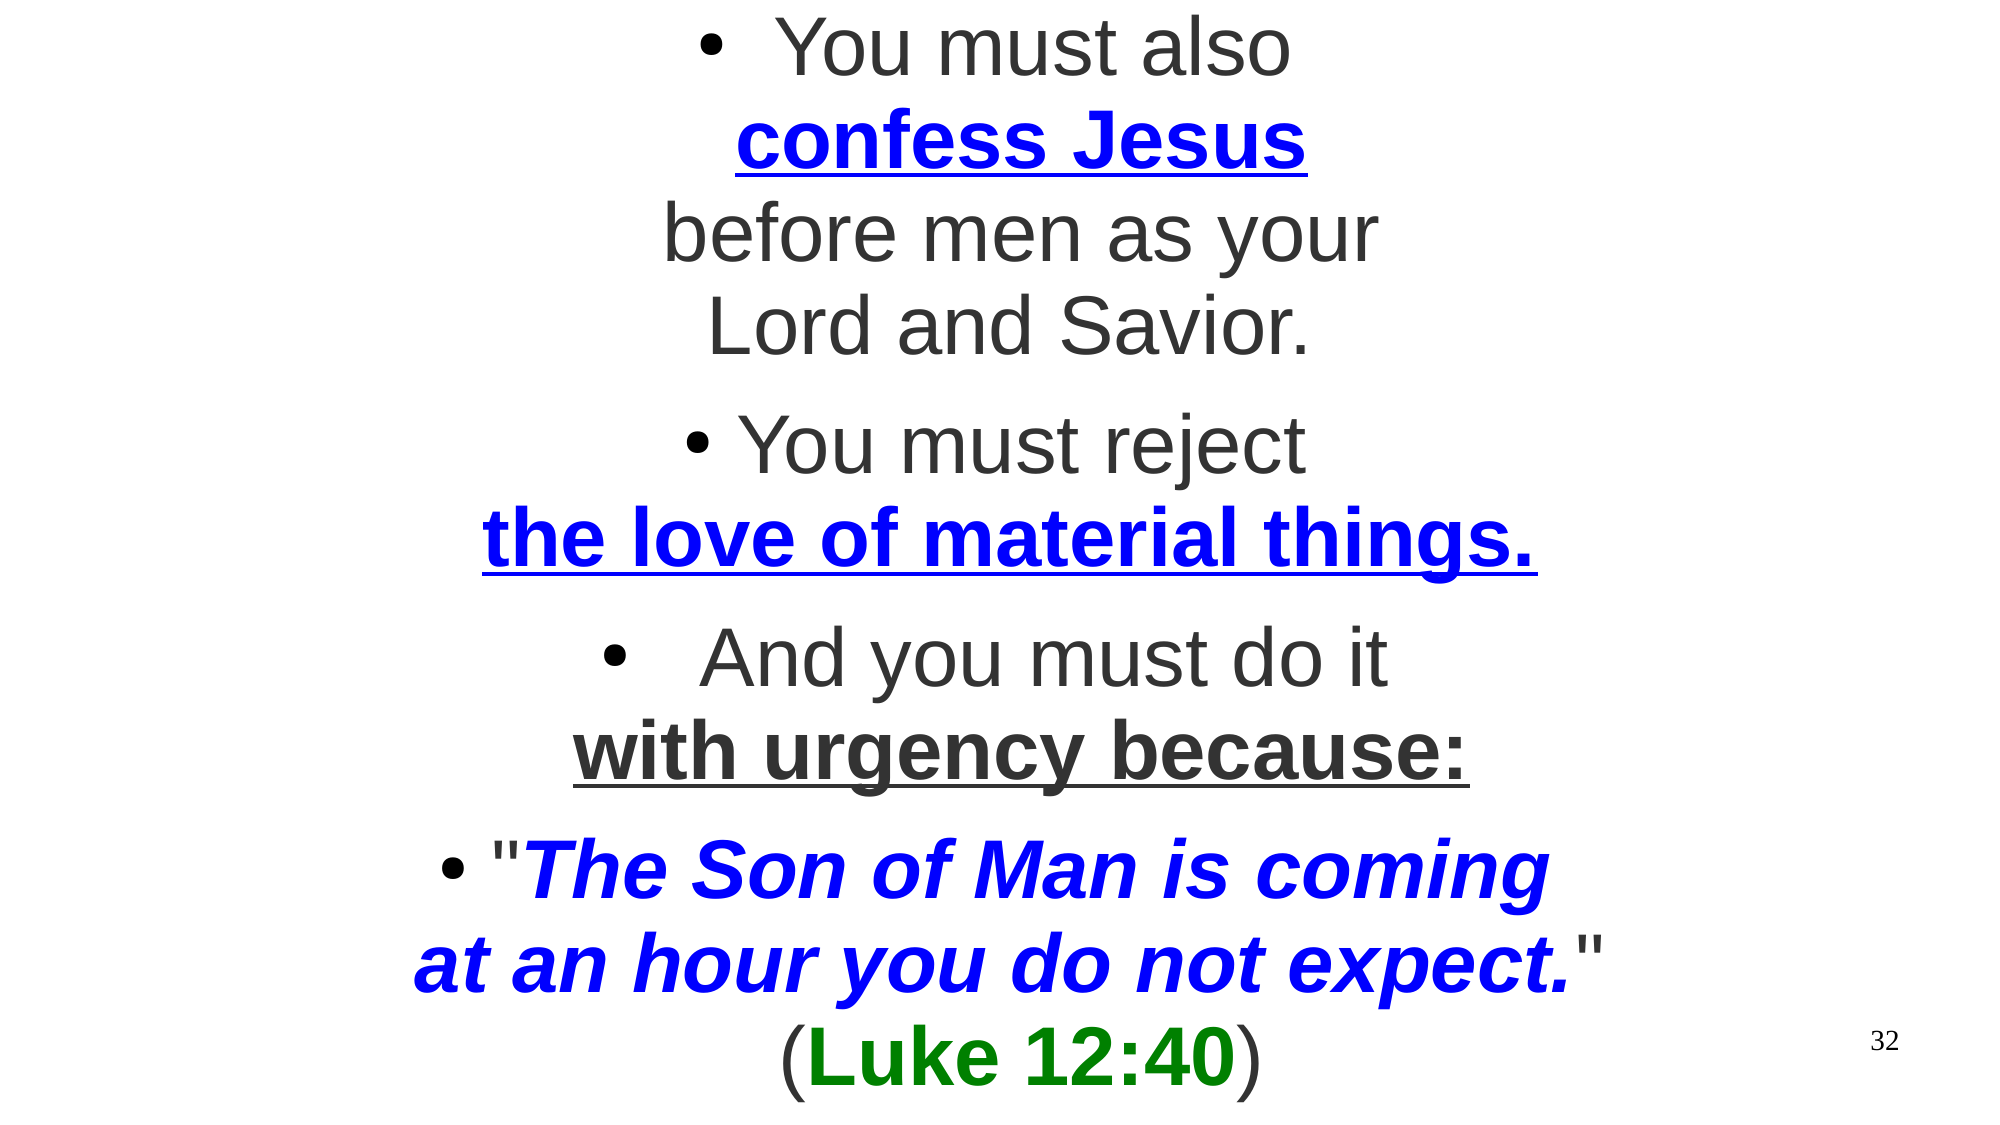

# You must also confess Jesus before men as your Lord and Savior.
You must reject
the love of material things.
 And you must do it
with urgency because:
"The Son of Man is coming
at an hour you do not expect." 
(Luke 12:40)
32